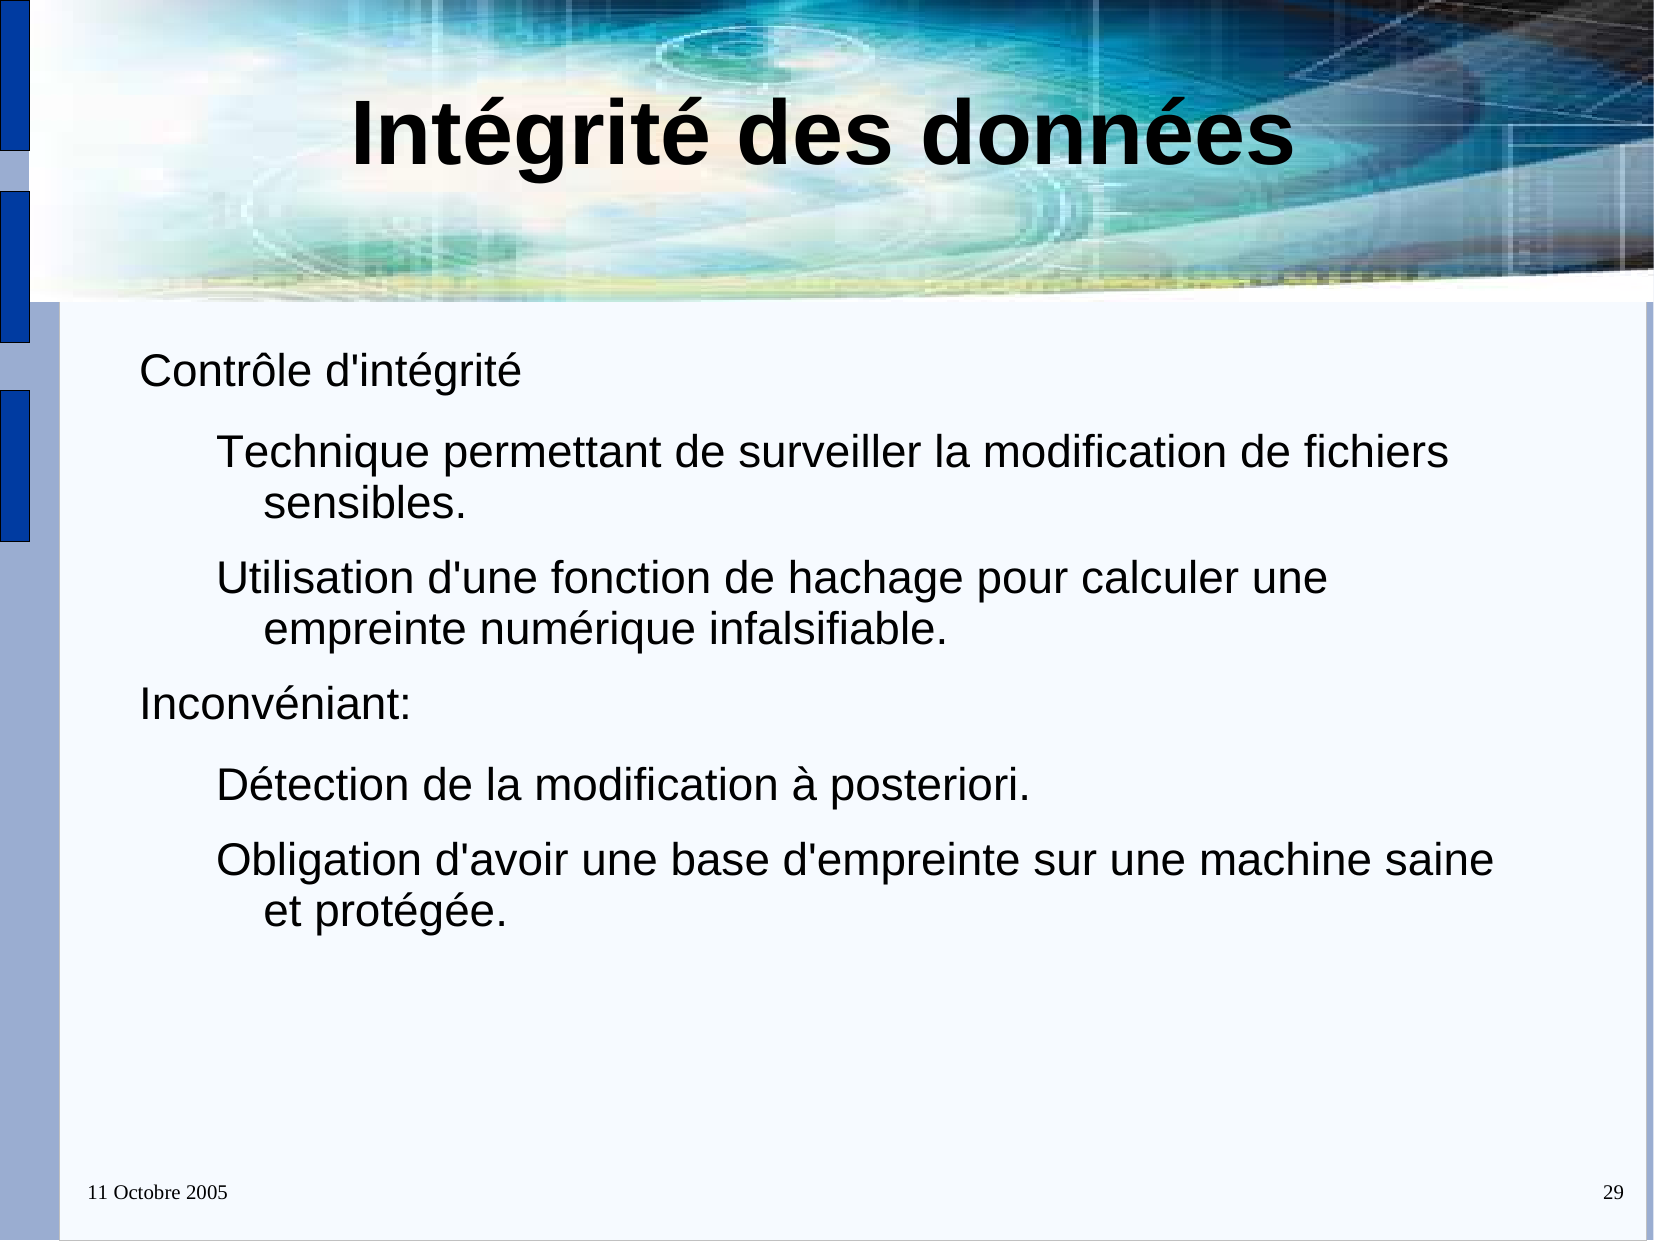

# Intégrité des données
Contrôle d'intégrité
Technique permettant de surveiller la modification de fichiers sensibles.
Utilisation d'une fonction de hachage pour calculer une empreinte numérique infalsifiable.
Inconvéniant:
Détection de la modification à posteriori.
Obligation d'avoir une base d'empreinte sur une machine saine et protégée.